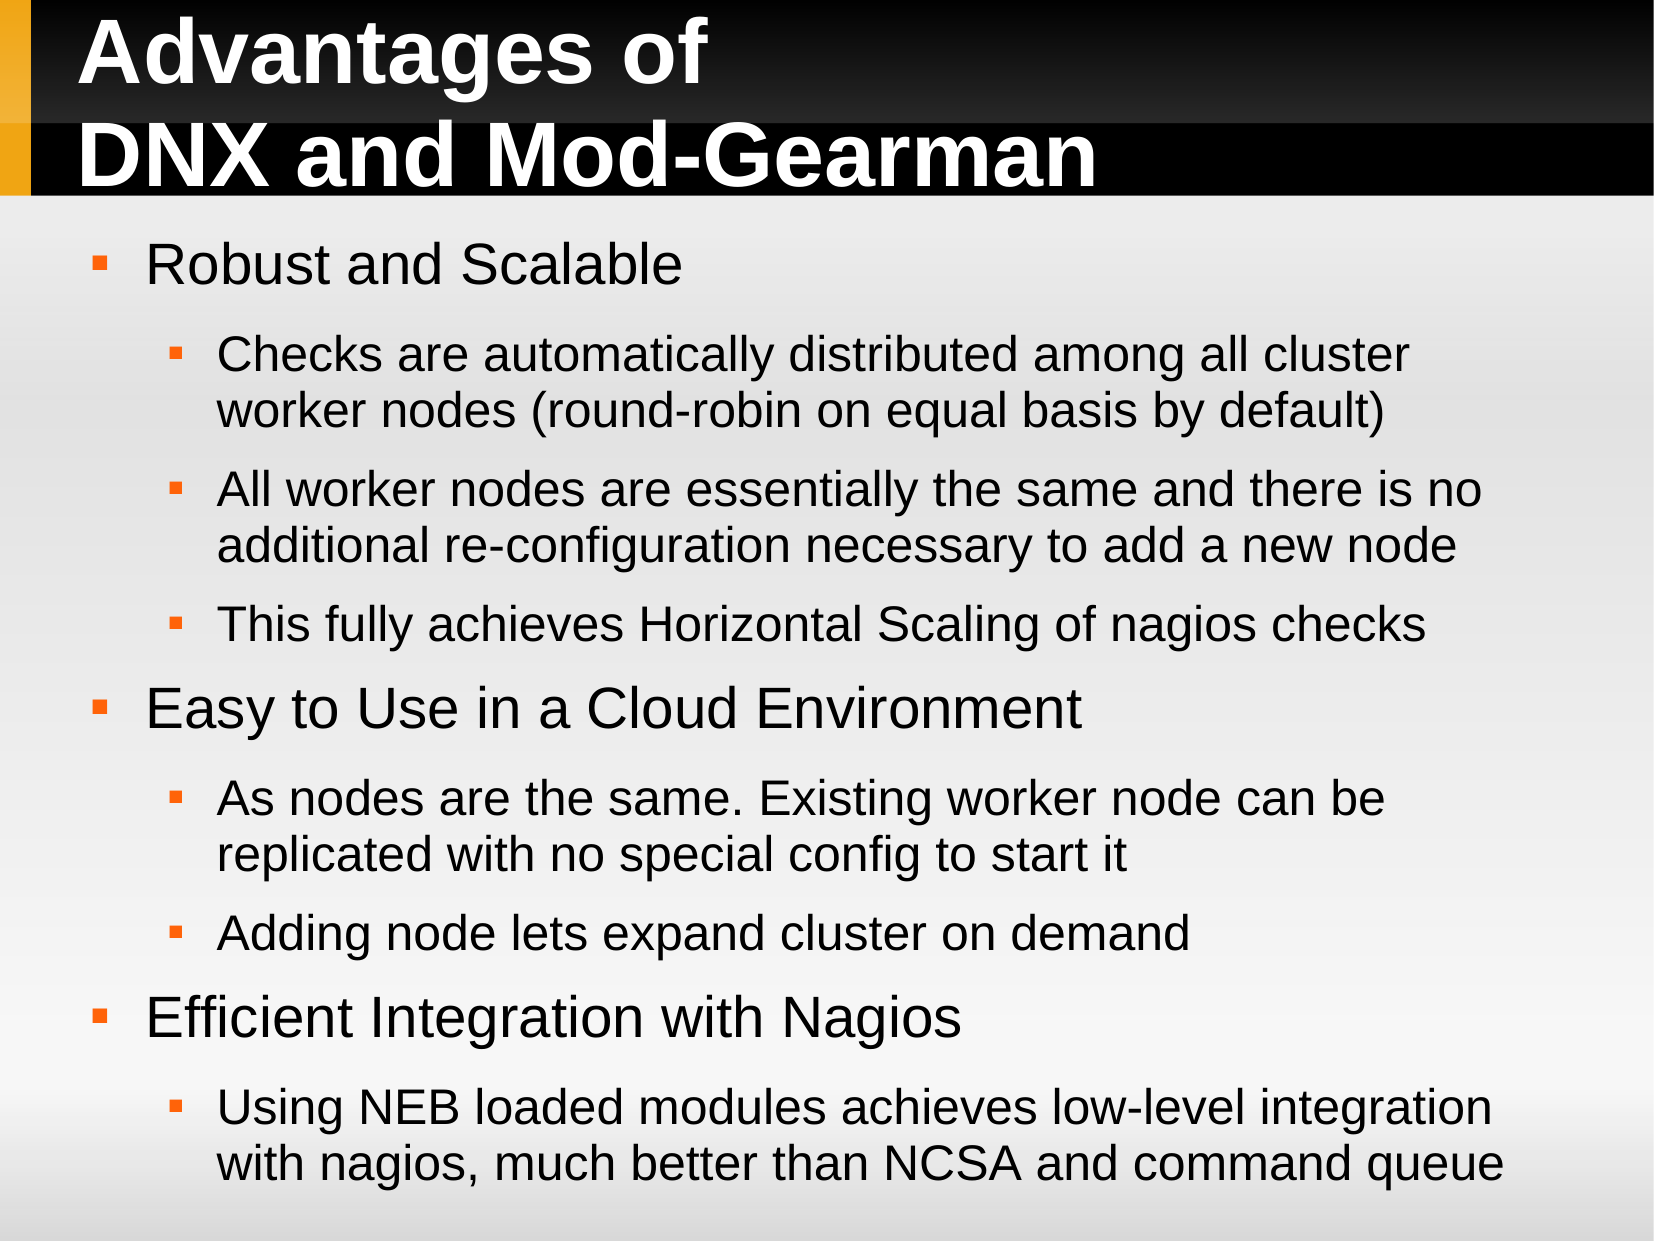

# Advantages of DNX and Mod-Gearman
Robust and Scalable
Checks are automatically distributed among all cluster worker nodes (round-robin on equal basis by default)
All worker nodes are essentially the same and there is no additional re-configuration necessary to add a new node
This fully achieves Horizontal Scaling of nagios checks
Easy to Use in a Cloud Environment
As nodes are the same. Existing worker node can be replicated with no special config to start it
Adding node lets expand cluster on demand
Efficient Integration with Nagios
Using NEB loaded modules achieves low-level integration with nagios, much better than NCSA and command queue